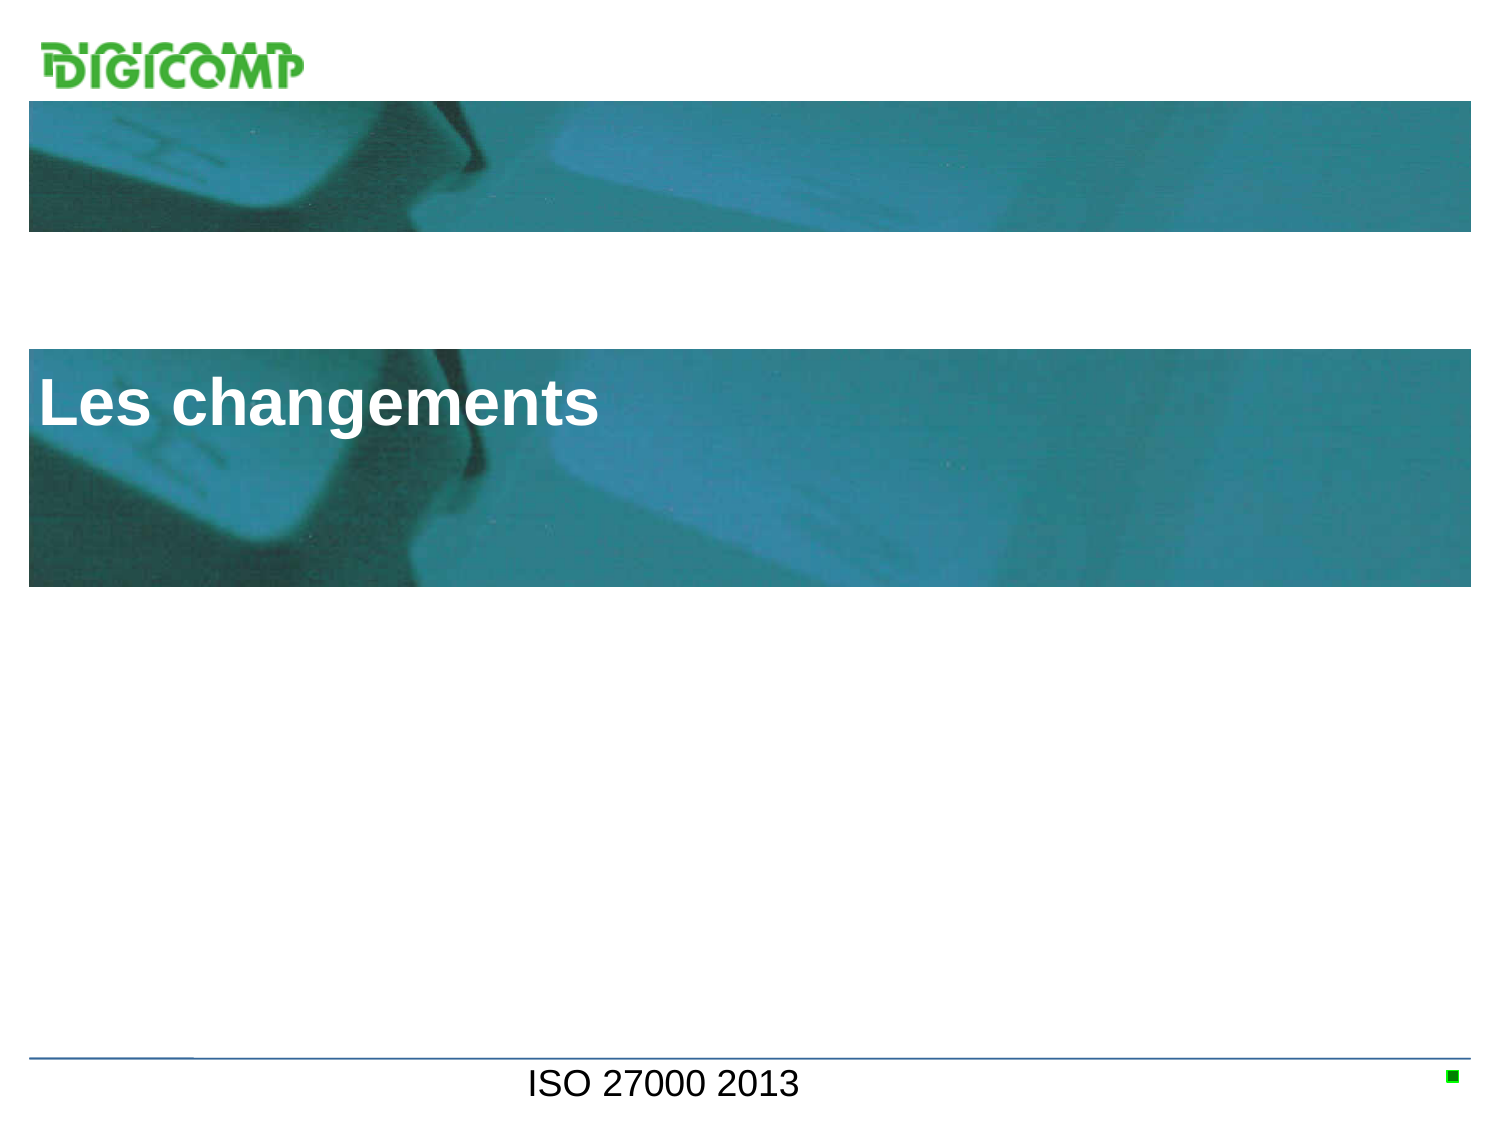

# Les changements
ISO 27002:2013
ISO 27000 2013